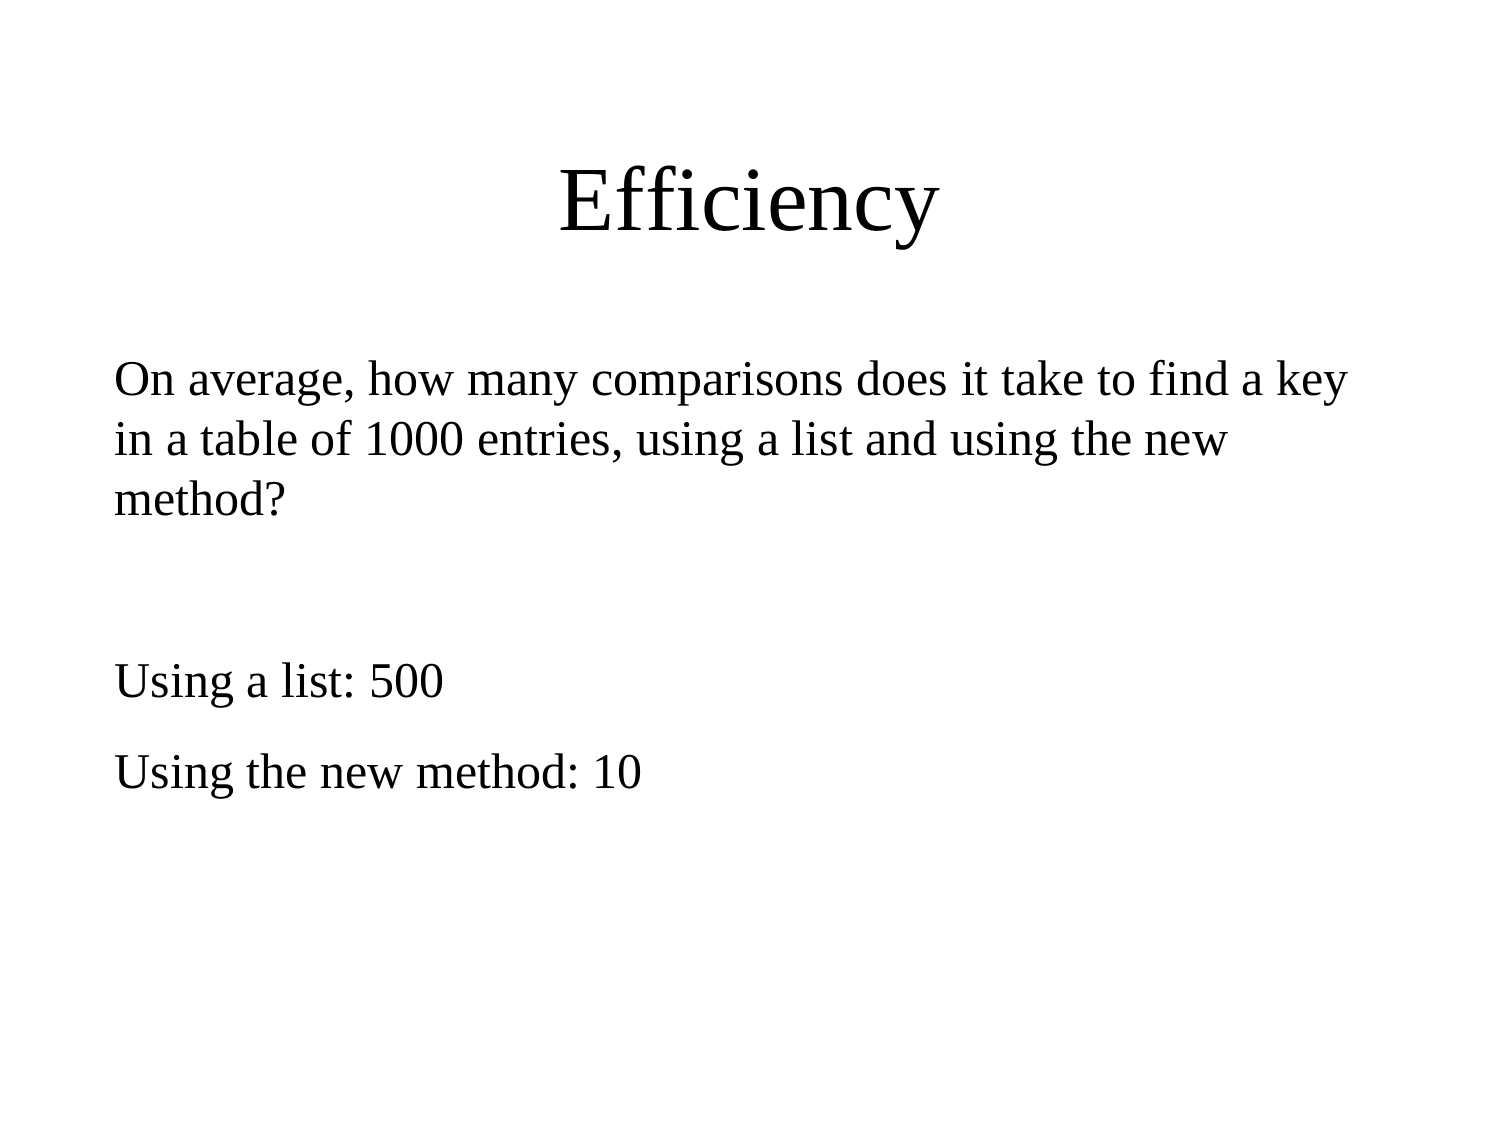

# Efficiency
On average, how many comparisons does it take to find a key in a table of 1000 entries, using a list and using the new method?
Using a list: 500
Using the new method: 10